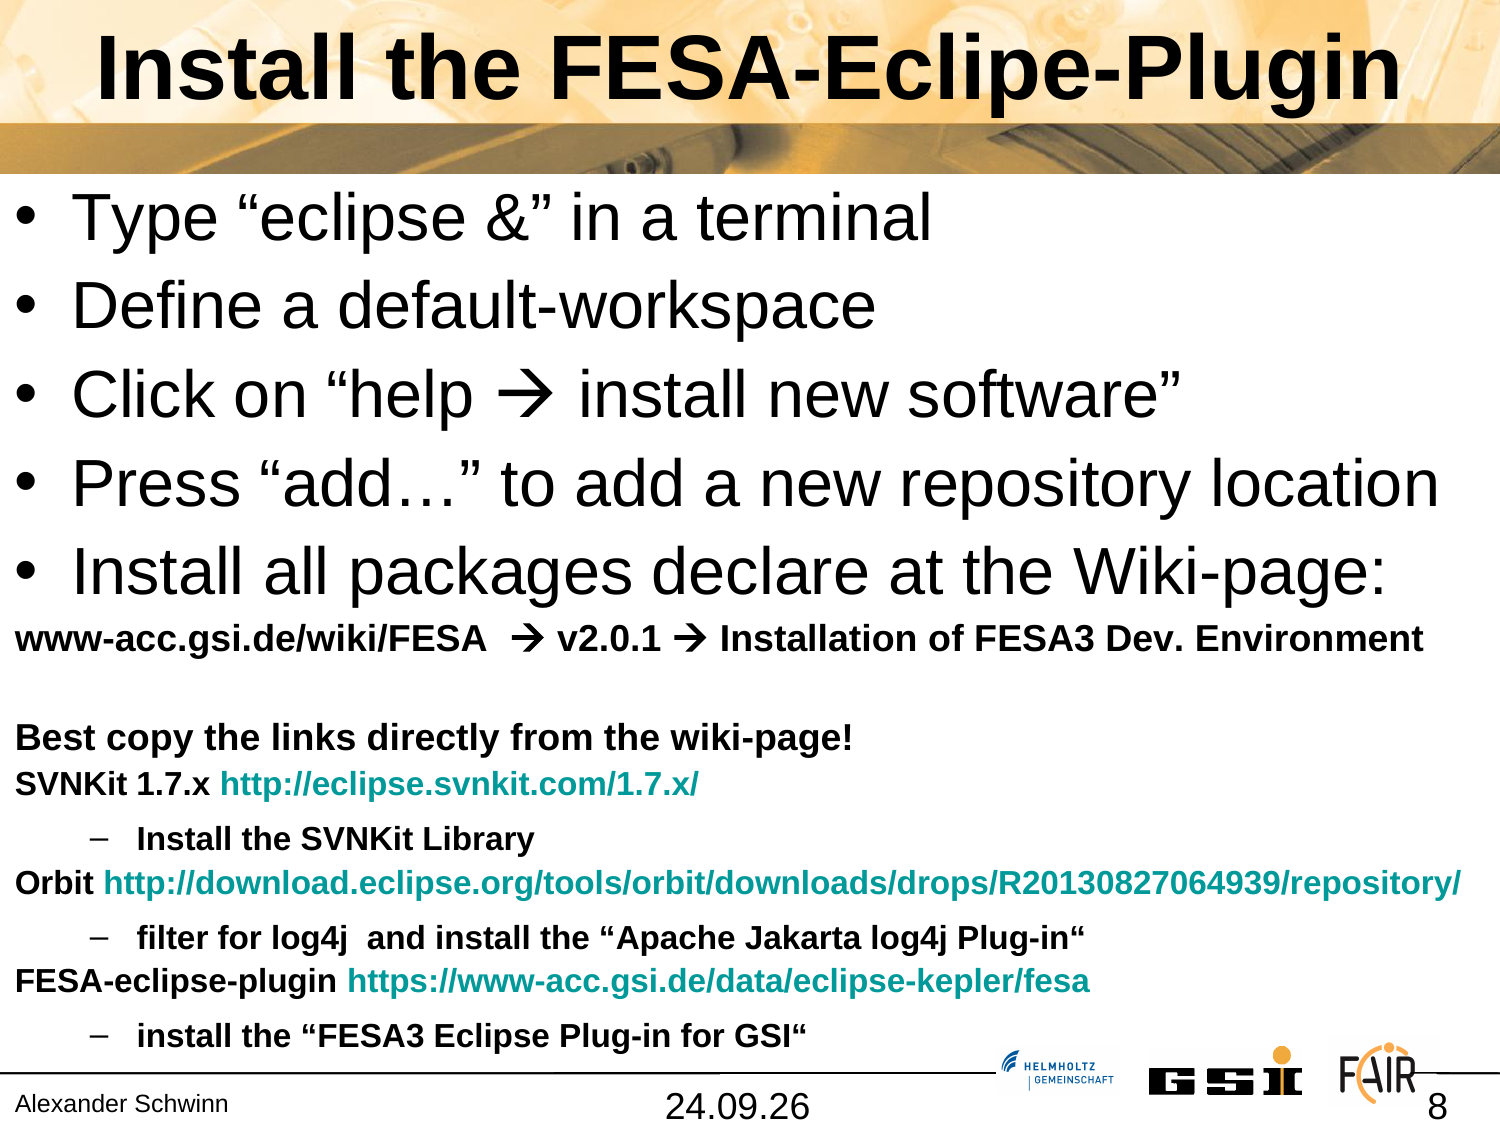

# Install the FESA-Eclipe-Plugin
Type “eclipse &” in a terminal
Define a default-workspace
Click on “help  install new software”
Press “add…” to add a new repository location
Install all packages declare at the Wiki-page:
www-acc.gsi.de/wiki/FESA  v2.0.1  Installation of FESA3 Dev. Environment
Best copy the links directly from the wiki-page!
SVNKit 1.7.x http://eclipse.svnkit.com/1.7.x/
Install the SVNKit Library
Orbit http://download.eclipse.org/tools/orbit/downloads/drops/R20130827064939/repository/
filter for log4j and install the “Apache Jakarta log4j Plug-in“
FESA-eclipse-plugin https://www-acc.gsi.de/data/eclipse-kepler/fesa
install the “FESA3 Eclipse Plug-in for GSI“
8